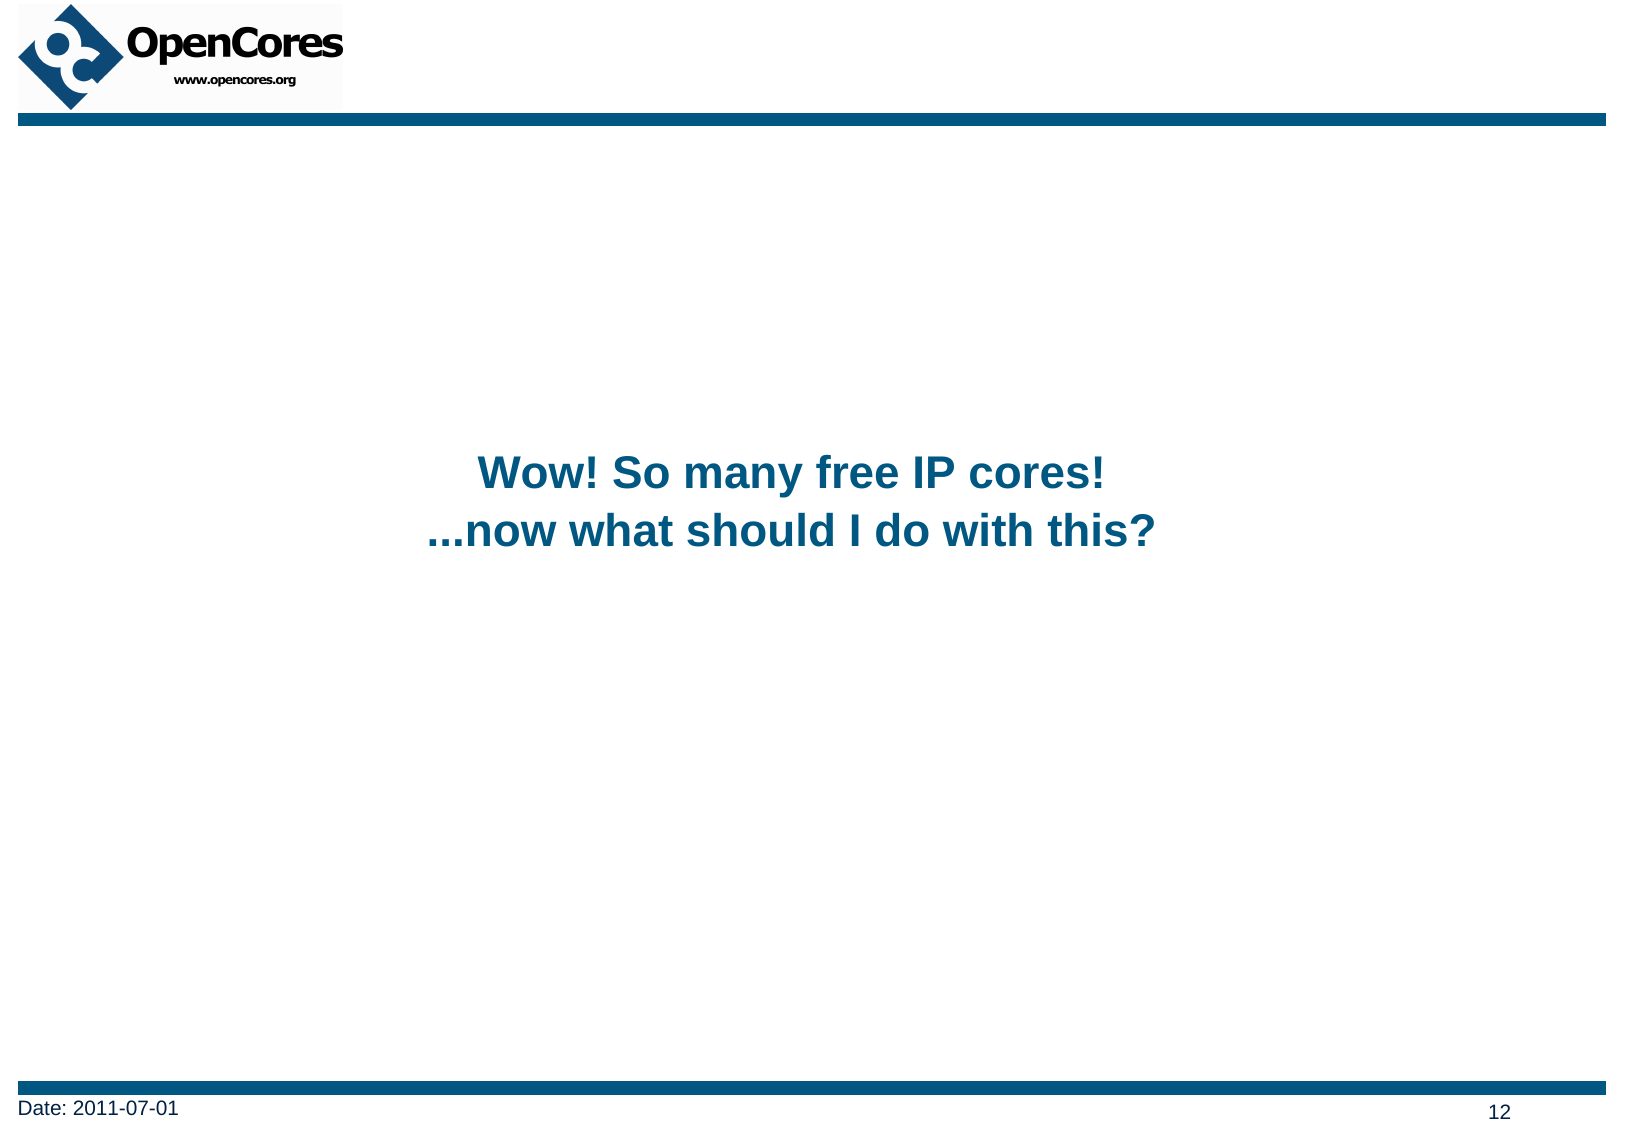

# Wow! So many free IP cores!
...now what should I do with this?